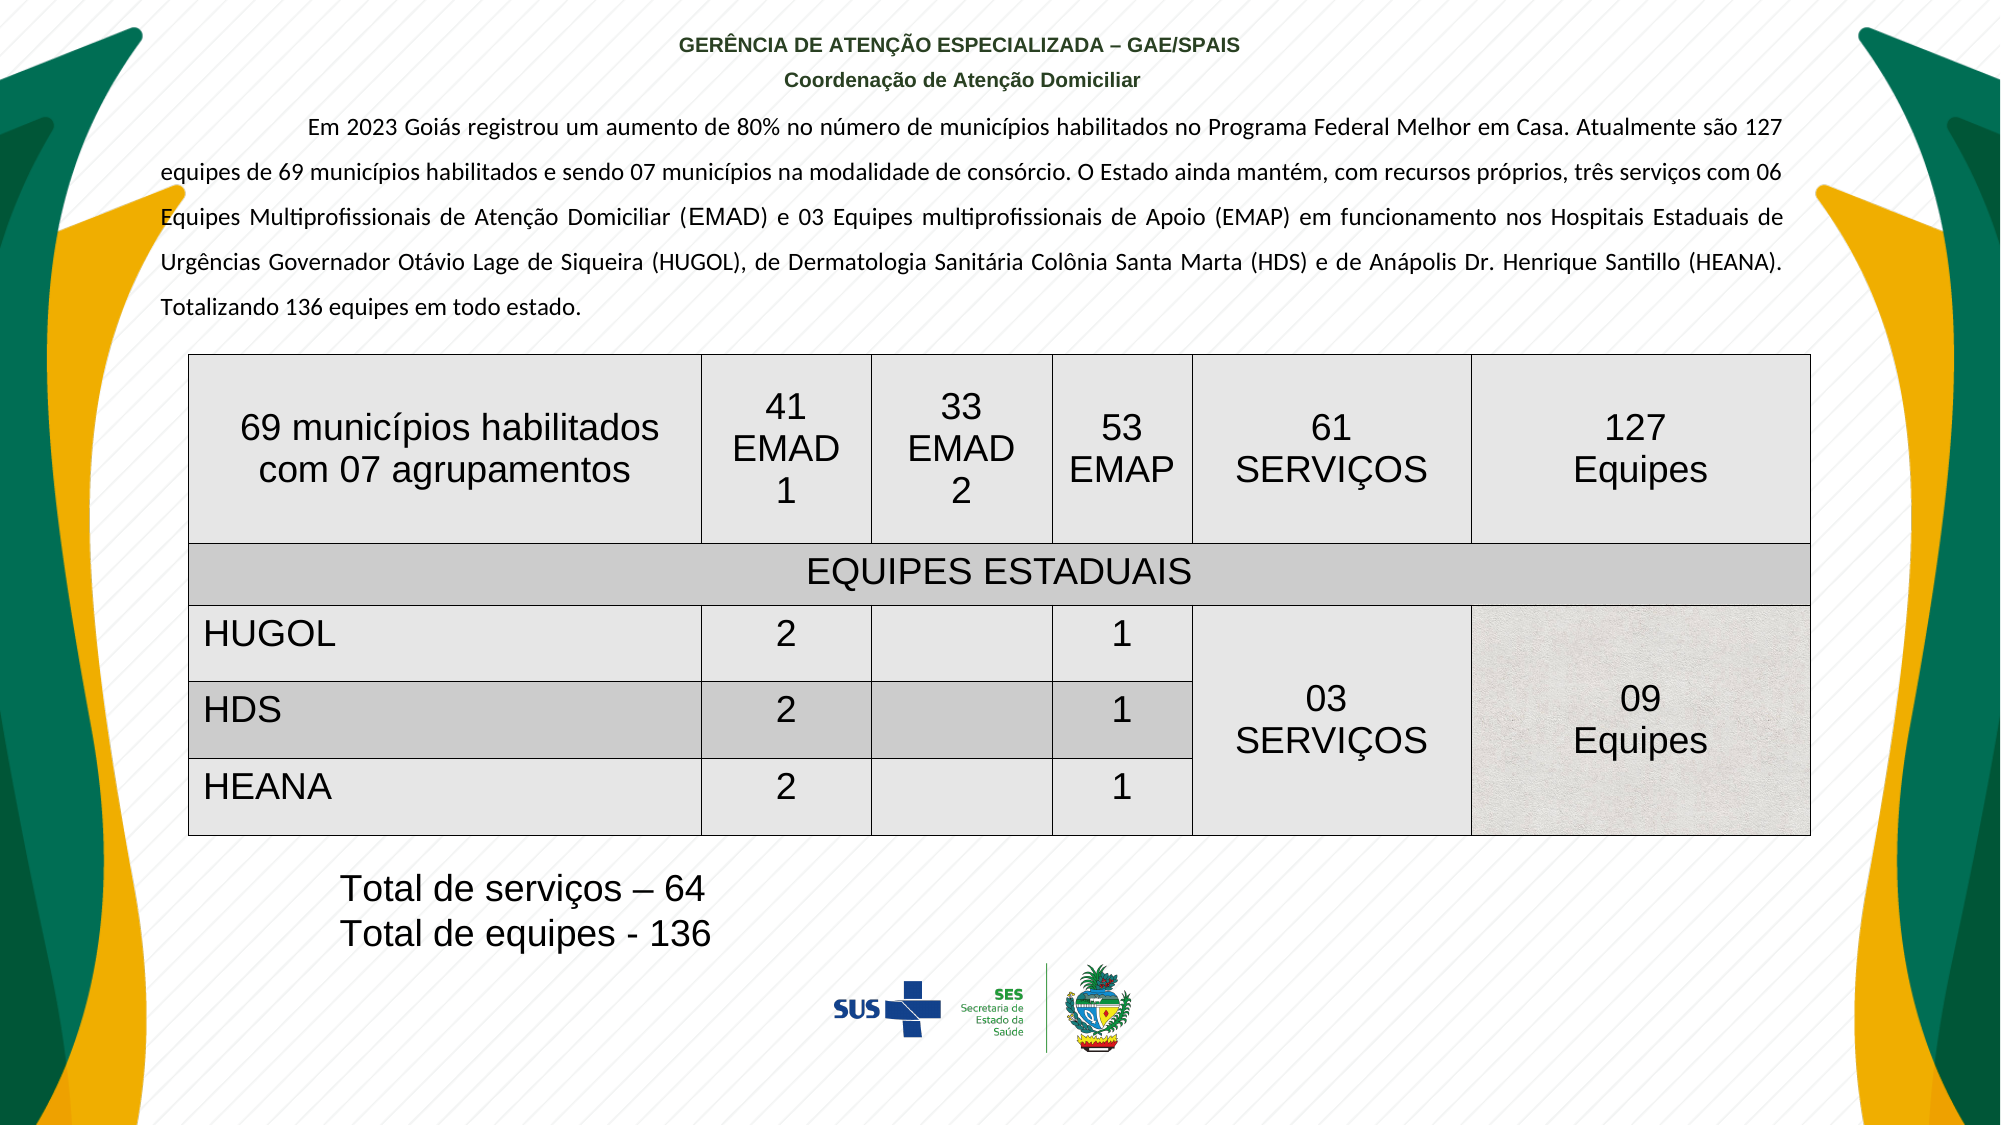

GERÊNCIA DE ATENÇÃO ESPECIALIZADA – GAE/SPAIS
 Coordenação de Atenção Domiciliar
		Em 2023 Goiás registrou um aumento de 80% no número de municípios habilitados no Programa Federal Melhor em Casa. Atualmente são 127 equipes de 69 municípios habilitados e sendo 07 municípios na modalidade de consórcio. O Estado ainda mantém, com recursos próprios, três serviços com 06 Equipes Multiprofissionais de Atenção Domiciliar (EMAD) e 03 Equipes multiprofissionais de Apoio (EMAP) em funcionamento nos Hospitais Estaduais de Urgências Governador Otávio Lage de Siqueira (HUGOL), de Dermatologia Sanitária Colônia Santa Marta (HDS) e de Anápolis Dr. Henrique Santillo (HEANA). Totalizando 136 equipes em todo estado.
| 69 municípios habilitados com 07 agrupamentos | 41 EMAD 1 | 33 EMAD 2 | 53 EMAP | 61 SERVIÇOS | 127 Equipes |
| --- | --- | --- | --- | --- | --- |
| EQUIPES ESTADUAIS | | | | | |
| HUGOL | 2 | | 1 | 03 SERVIÇOS | 09 Equipes |
| HDS | 2 | | 1 | | |
| HEANA | 2 | | 1 | | |
Total de serviços – 64
Total de equipes - 136